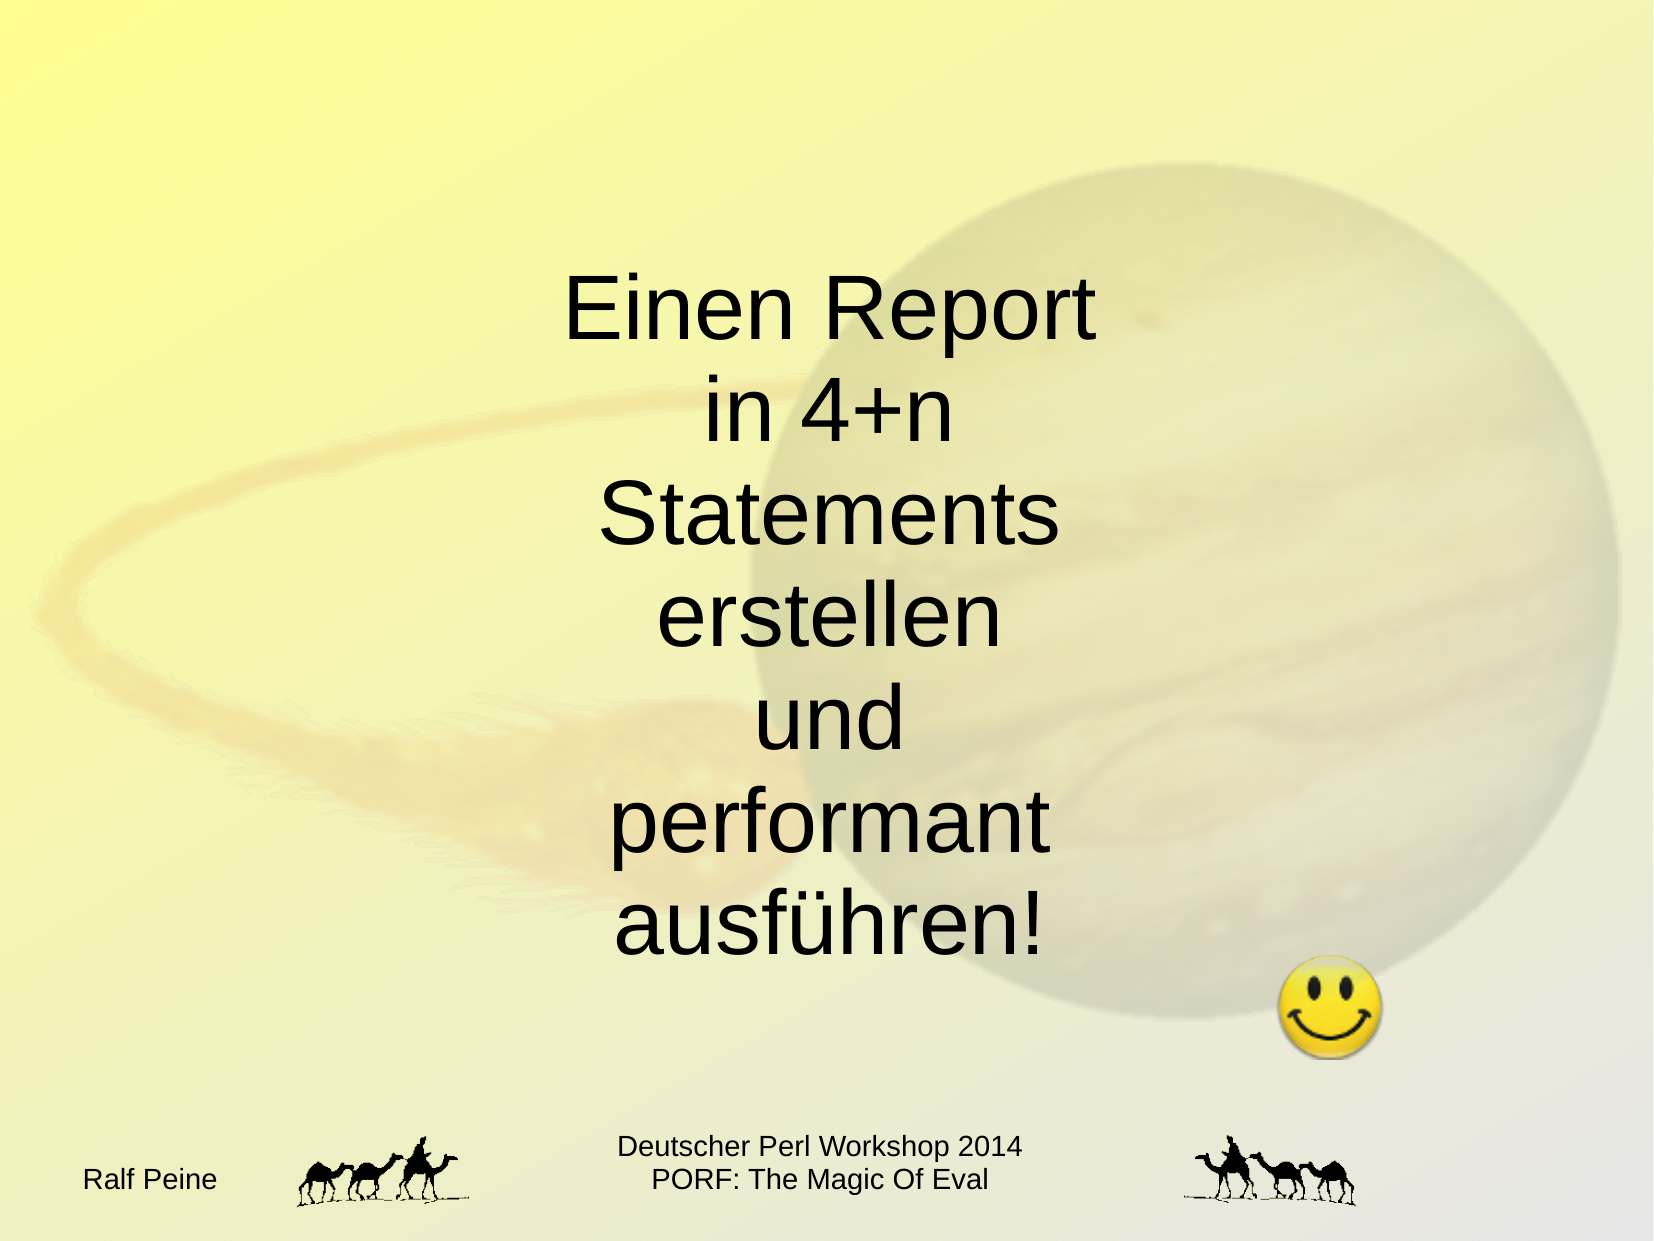

Einen Report
in 4+n
Statements
erstellen
und
performant
ausführen!